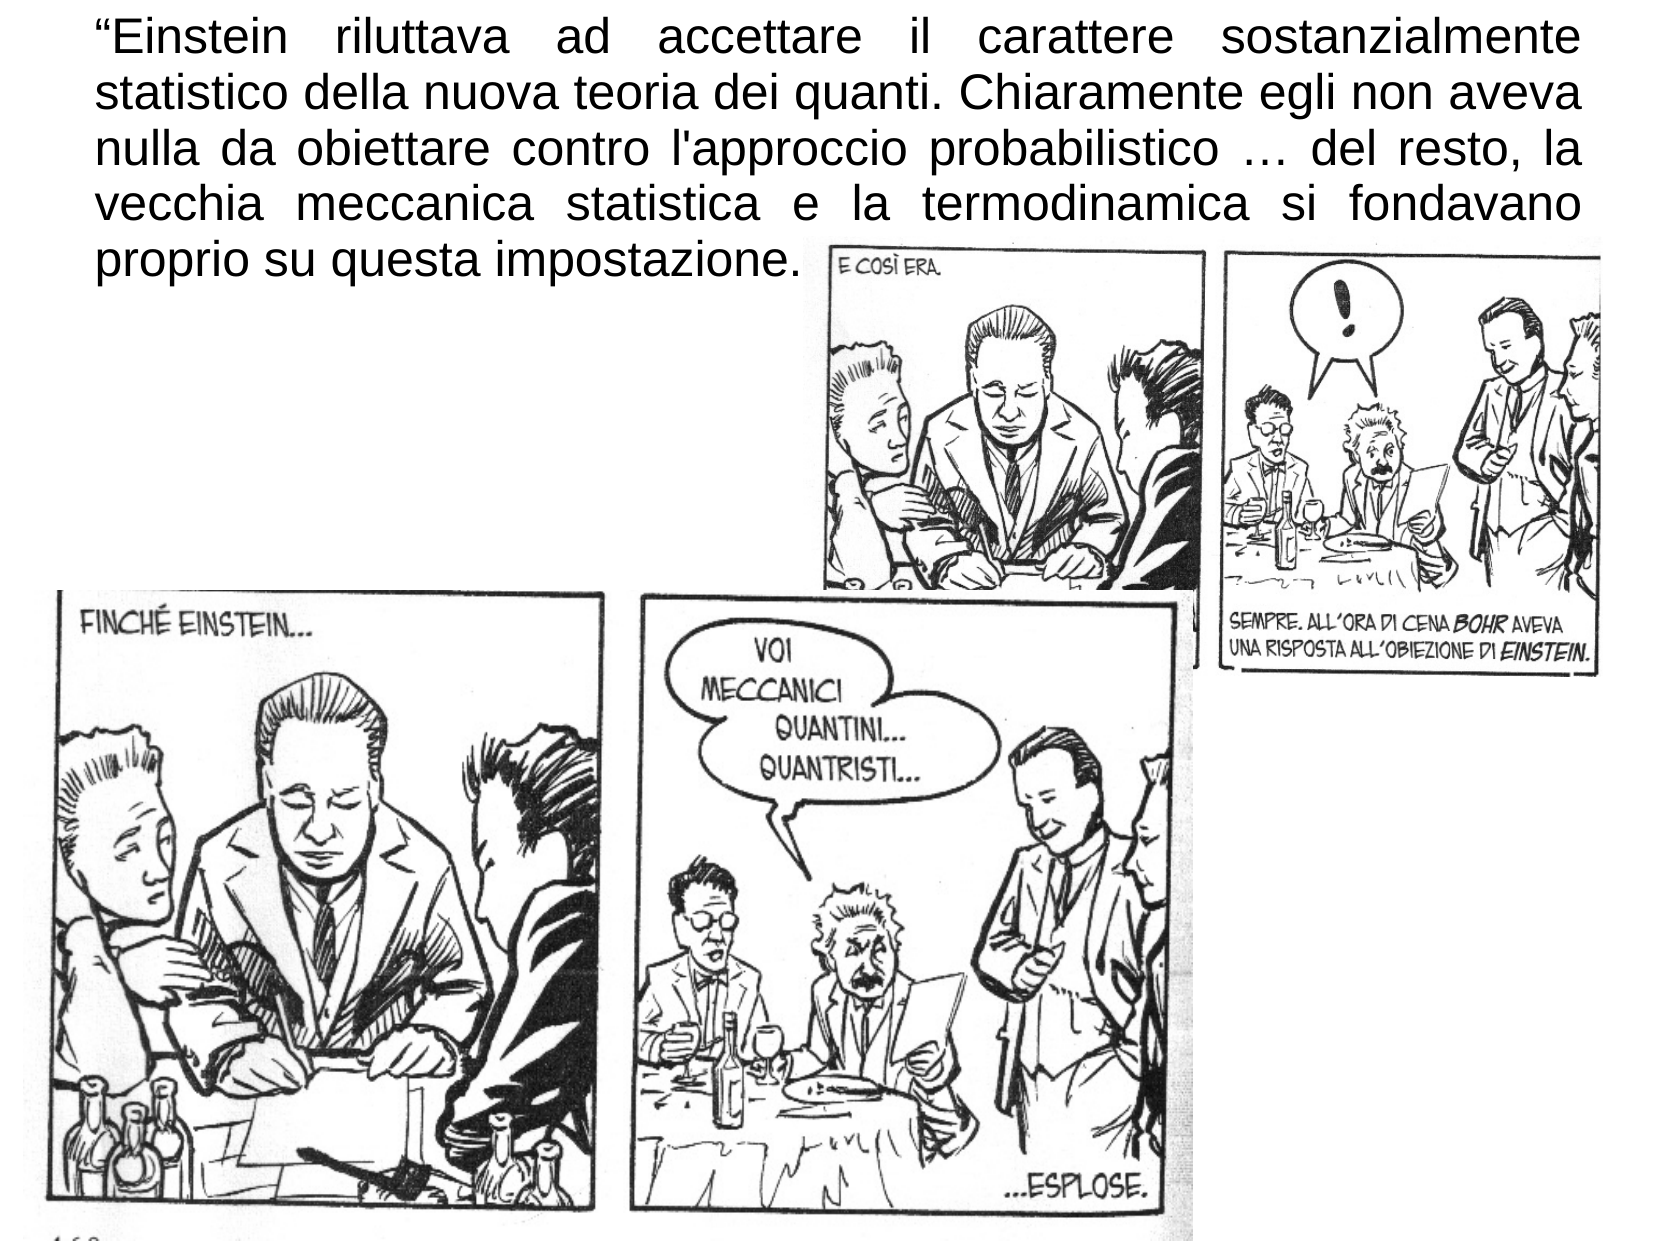

# “Einstein riluttava ad accettare il carattere sostanzialmente statistico della nuova teoria dei quanti. Chiaramente egli non aveva nulla da obiettare contro l'approccio probabilistico … del resto, la vecchia meccanica statistica e la termodinamica si fondavano proprio su questa impostazione.